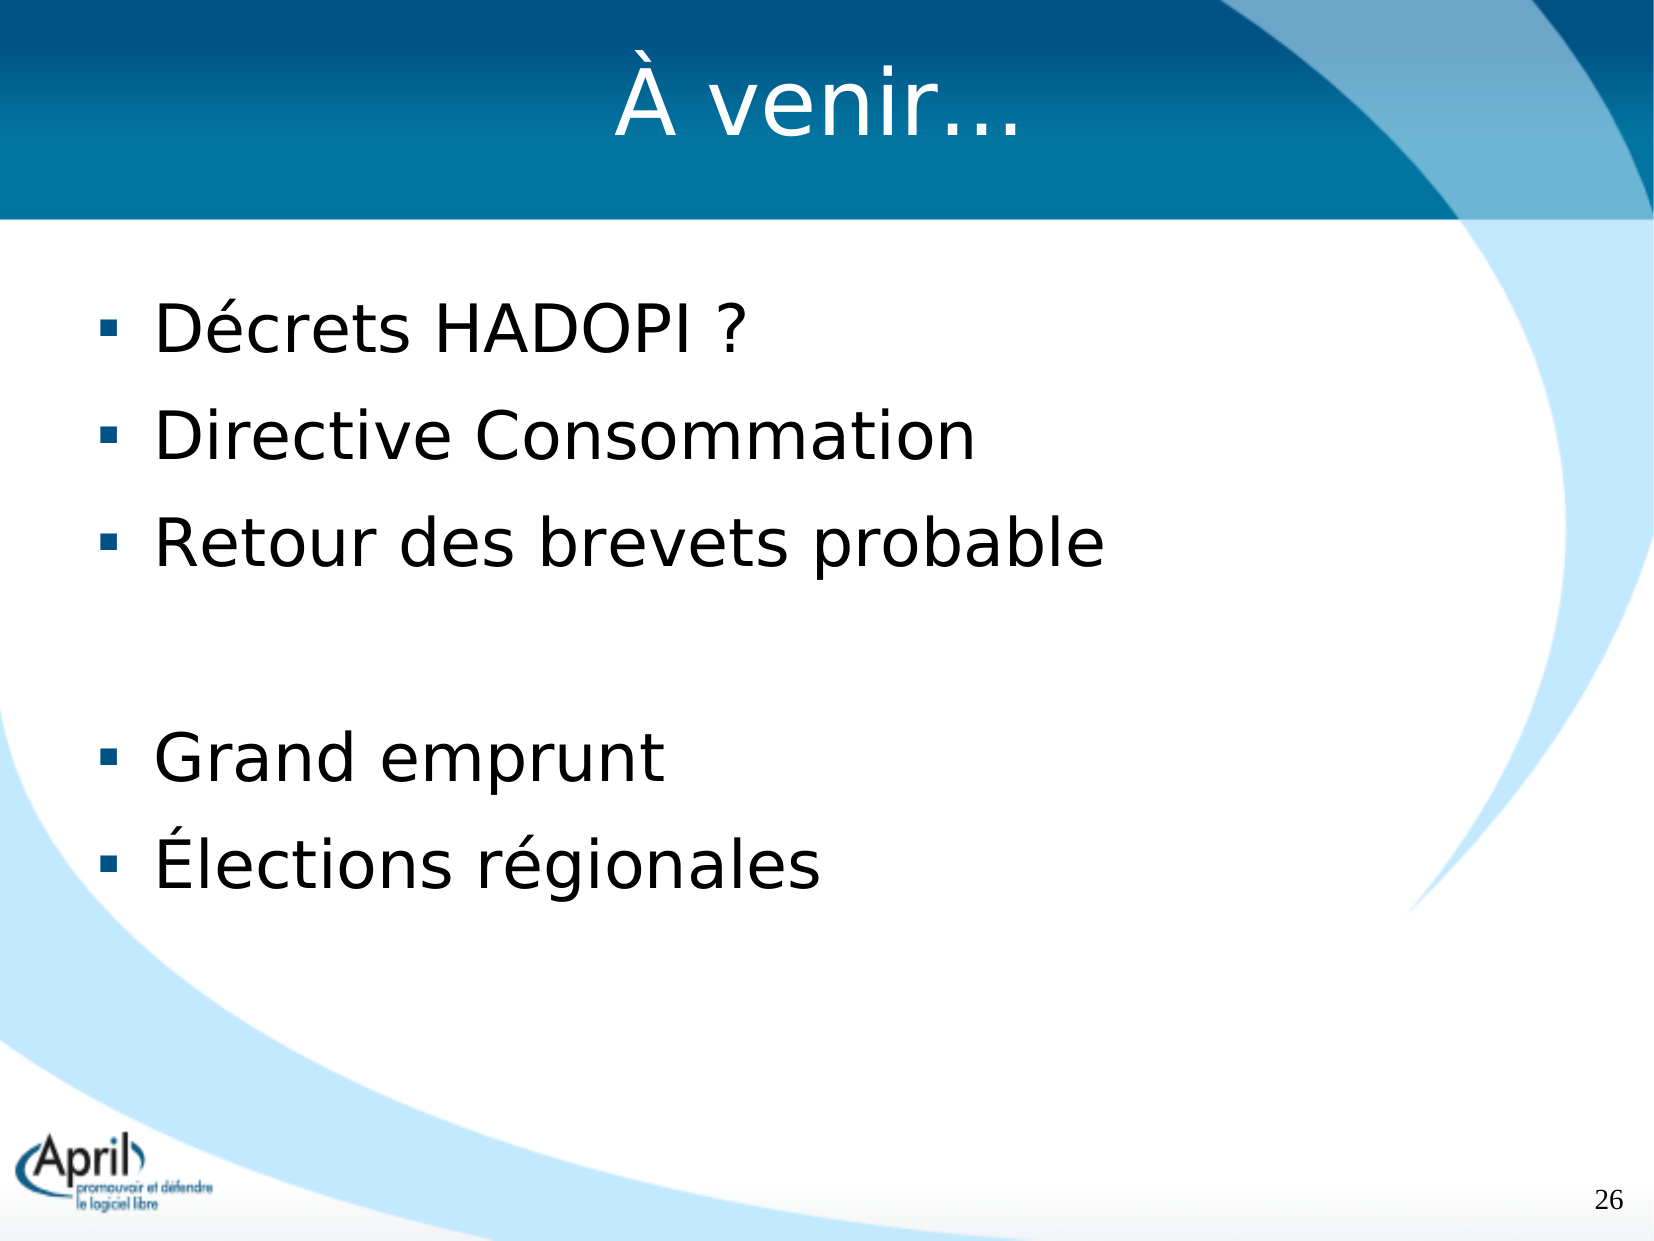

# À venir...
Décrets HADOPI ?
Directive Consommation
Retour des brevets probable
Grand emprunt
Élections régionales
26